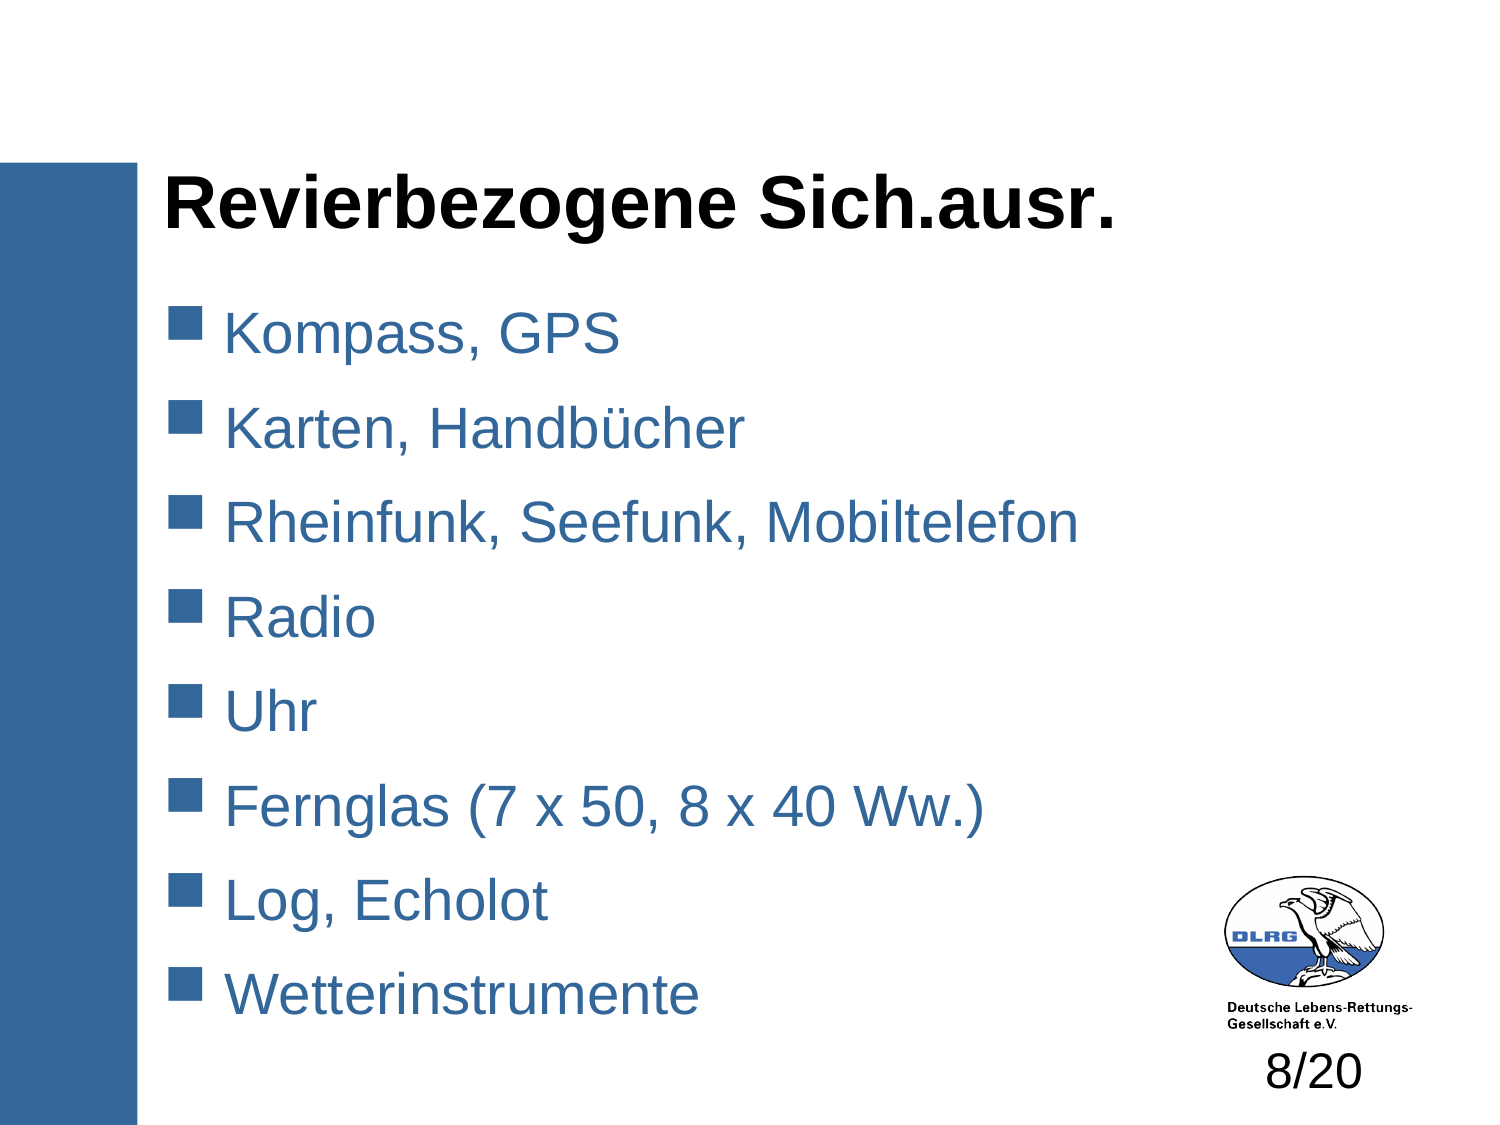

Revierbezogene Sich.ausr.
 Kompass, GPS
 Karten, Handbücher
 Rheinfunk, Seefunk, Mobiltelefon
 Radio
 Uhr
 Fernglas (7 x 50, 8 x 40 Ww.)‏
 Log, Echolot
 Wetterinstrumente